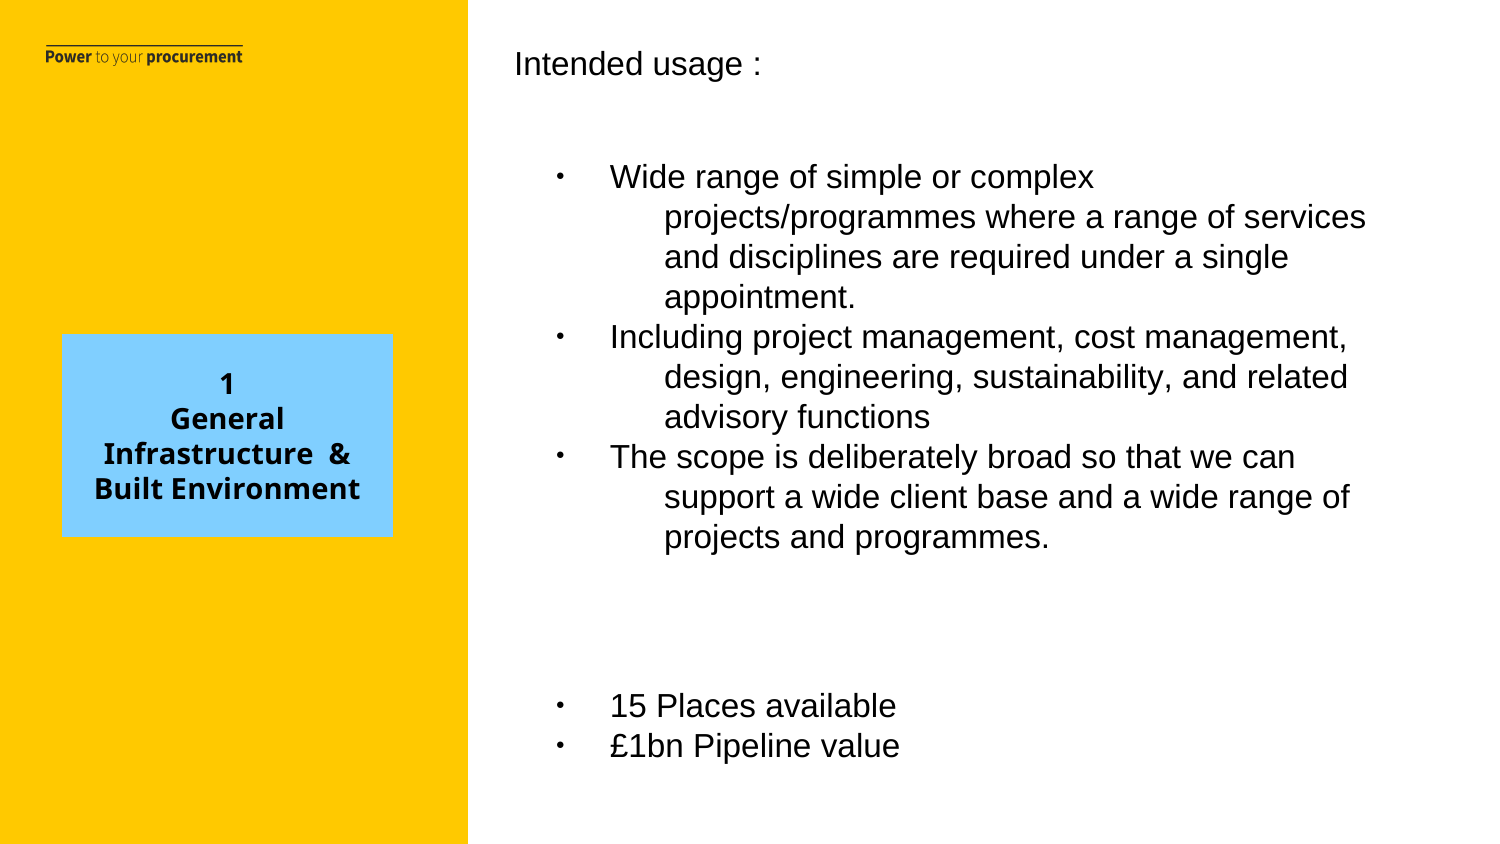

# Intended usage :
Wide range of simple or complex projects/programmes where a range of services and disciplines are required under a single appointment.
Including project management, cost management, design, engineering, sustainability, and related advisory functions
The scope is deliberately broad so that we can support a wide client base and a wide range of projects and programmes.
15 Places available
£1bn Pipeline value
1
General Infrastructure & Built Environment